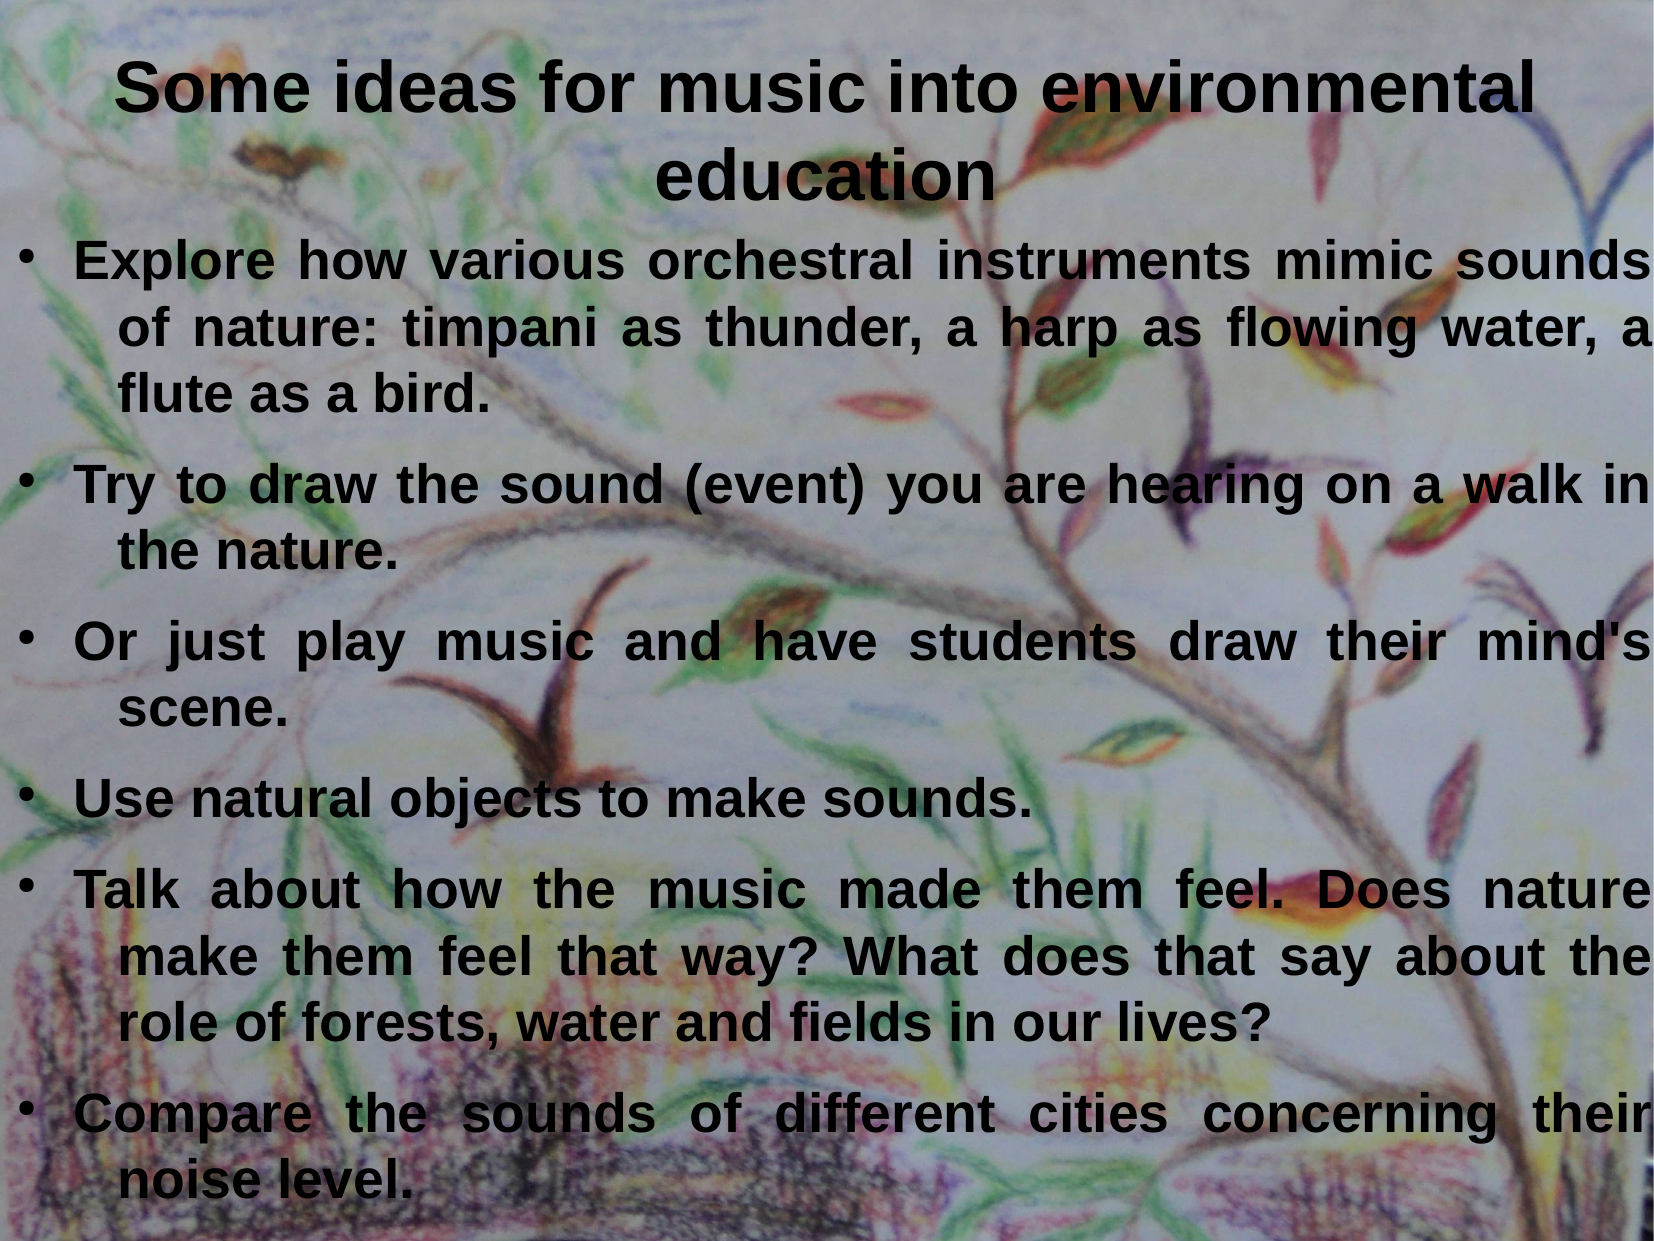

# Some ideas for music into environmental education
Explore how various orchestral instruments mimic sounds of nature: timpani as thunder, a harp as flowing water, a flute as a bird.
Try to draw the sound (event) you are hearing on a walk in the nature.
Or just play music and have students draw their mind's scene.
Use natural objects to make sounds.
Talk about how the music made them feel. Does nature make them feel that way? What does that say about the role of forests, water and fields in our lives?
Compare the sounds of different cities concerning their noise level.
Compare the sounds of a city and a village and try to make them by instruments, voice, body or other objects.
Make a story about the environment only withsounds.